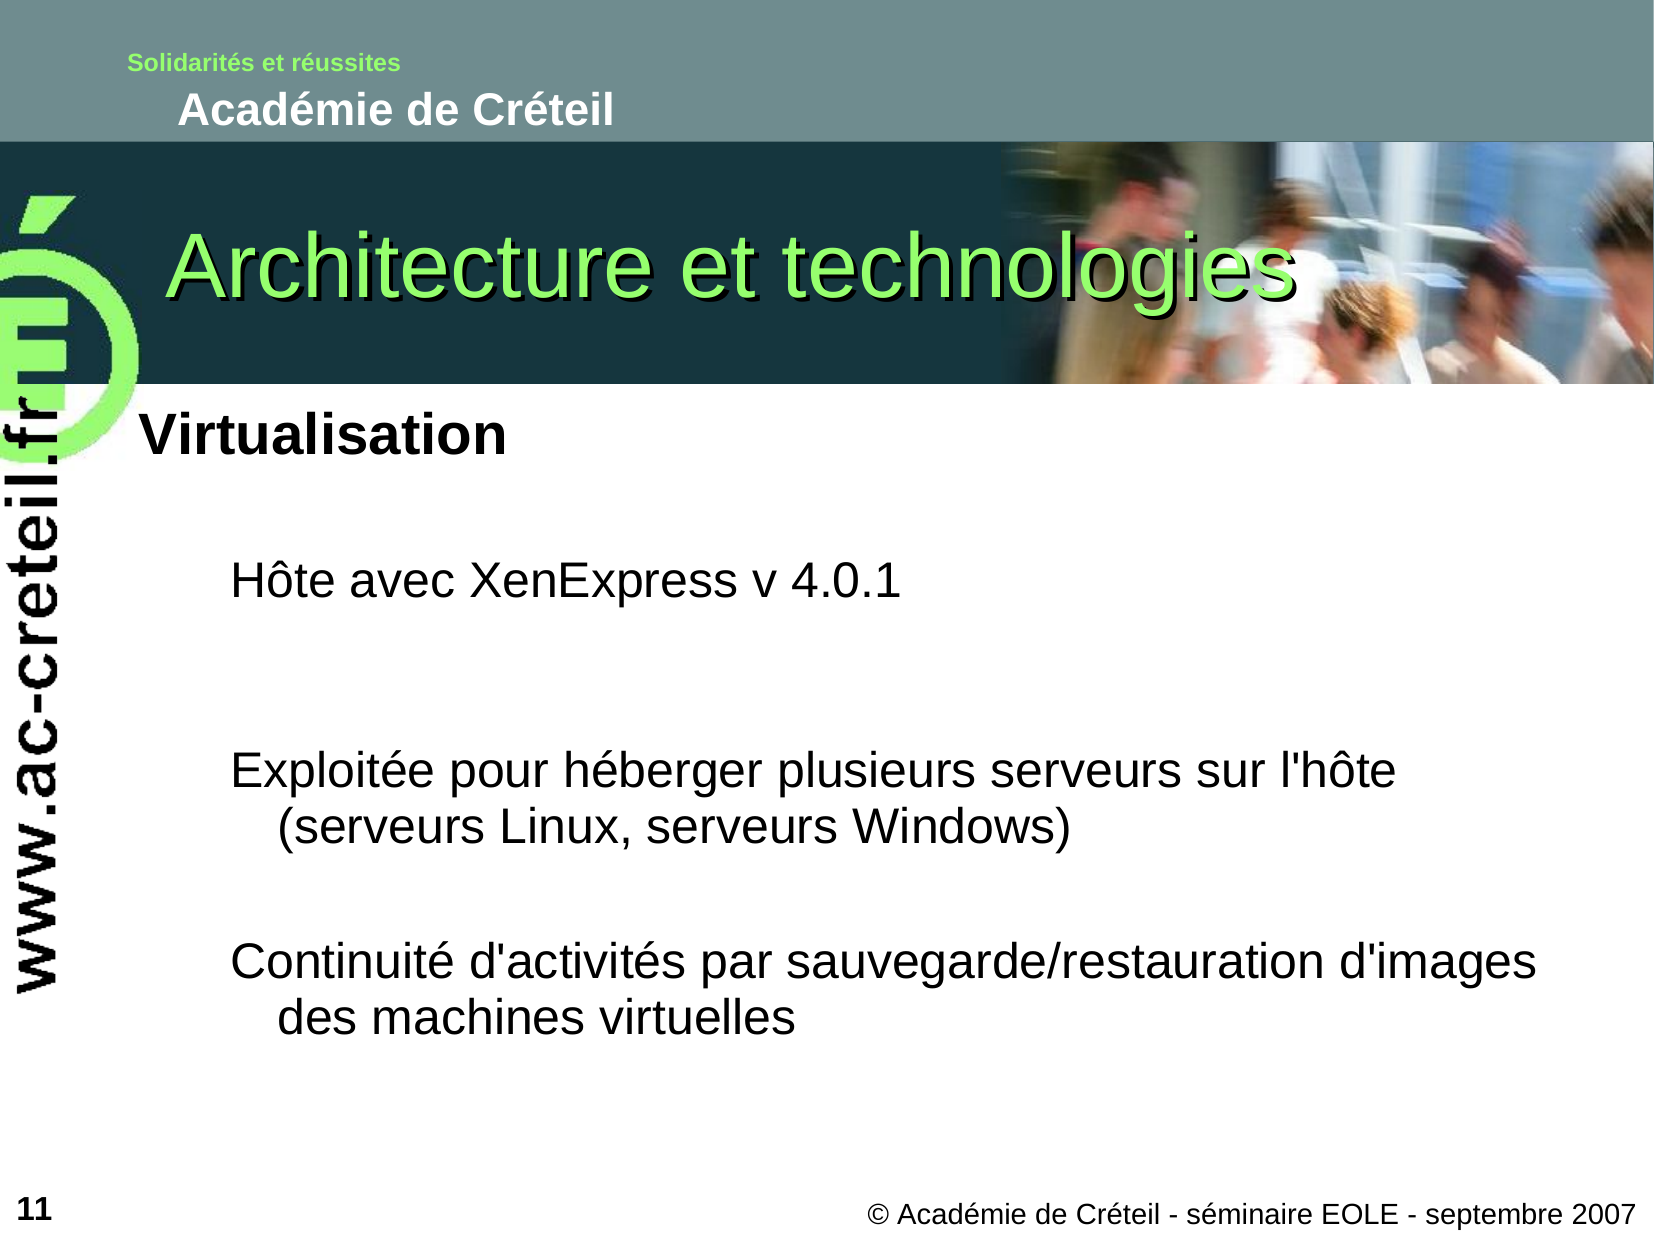

# Architecture et technologies
Virtualisation
Hôte avec XenExpress v 4.0.1
Exploitée pour héberger plusieurs serveurs sur l'hôte (serveurs Linux, serveurs Windows)
Continuité d'activités par sauvegarde/restauration d'images des machines virtuelles
© Académie de Créteil - séminaire EOLE - septembre 2007
11